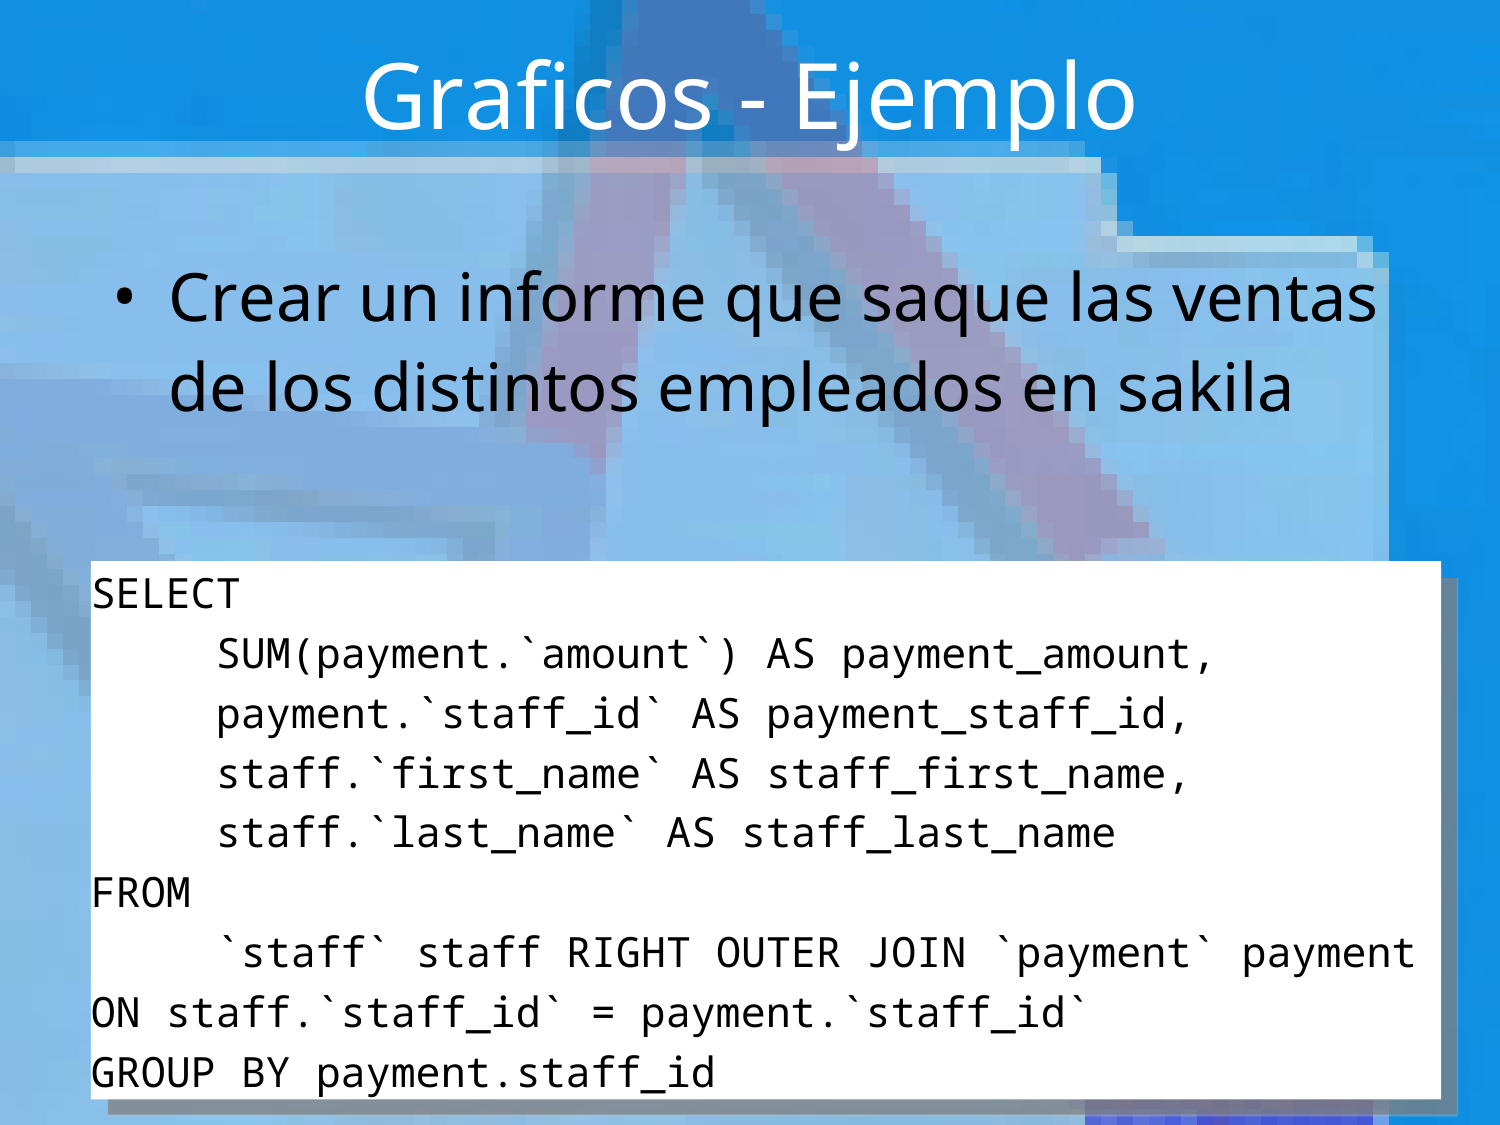

# Graficos - Ejemplo
Crear un informe que saque las ventas de los distintos empleados en sakila
SELECT
 SUM(payment.`amount`) AS payment_amount,
 payment.`staff_id` AS payment_staff_id,
 staff.`first_name` AS staff_first_name,
 staff.`last_name` AS staff_last_name
FROM
 `staff` staff RIGHT OUTER JOIN `payment` payment
ON staff.`staff_id` = payment.`staff_id`
GROUP BY payment.staff_id